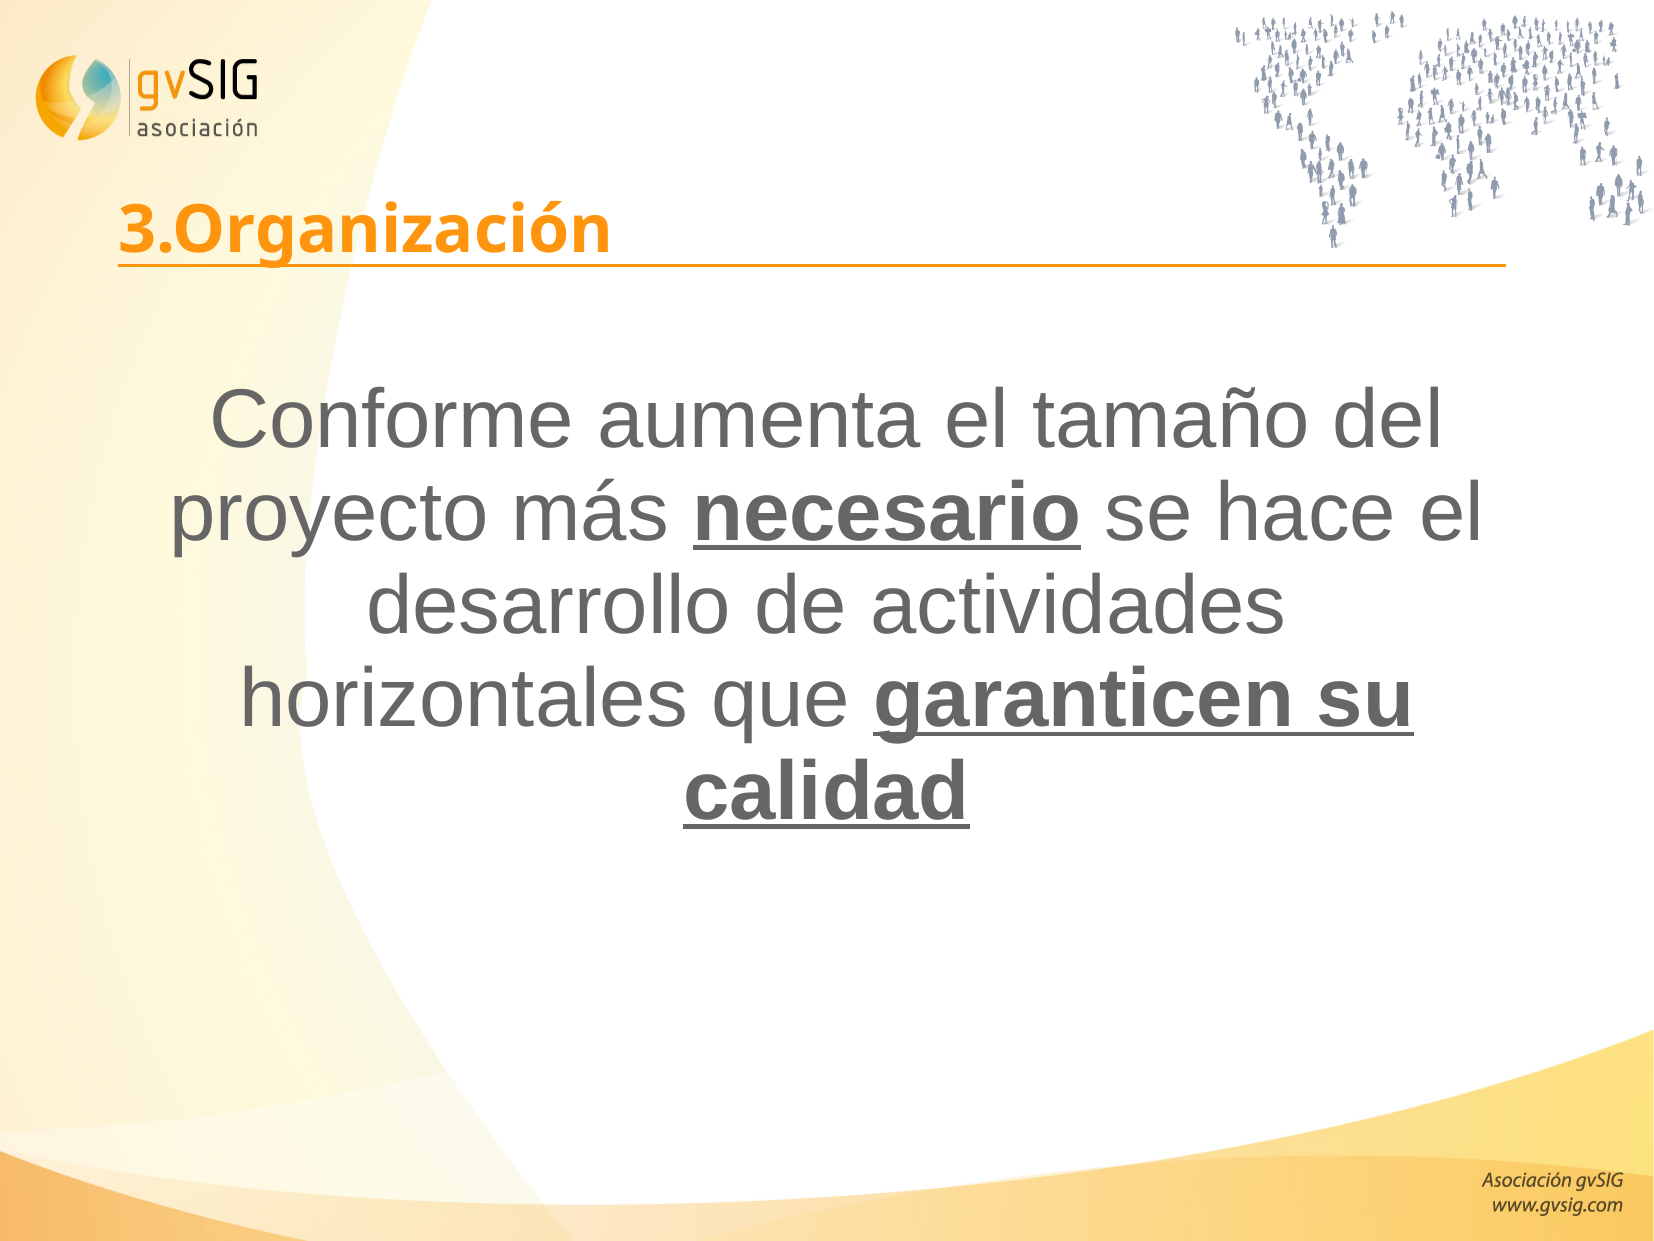

# 3.Organización
Conforme aumenta el tamaño del proyecto más necesario se hace el desarrollo de actividades horizontales que garanticen su calidad